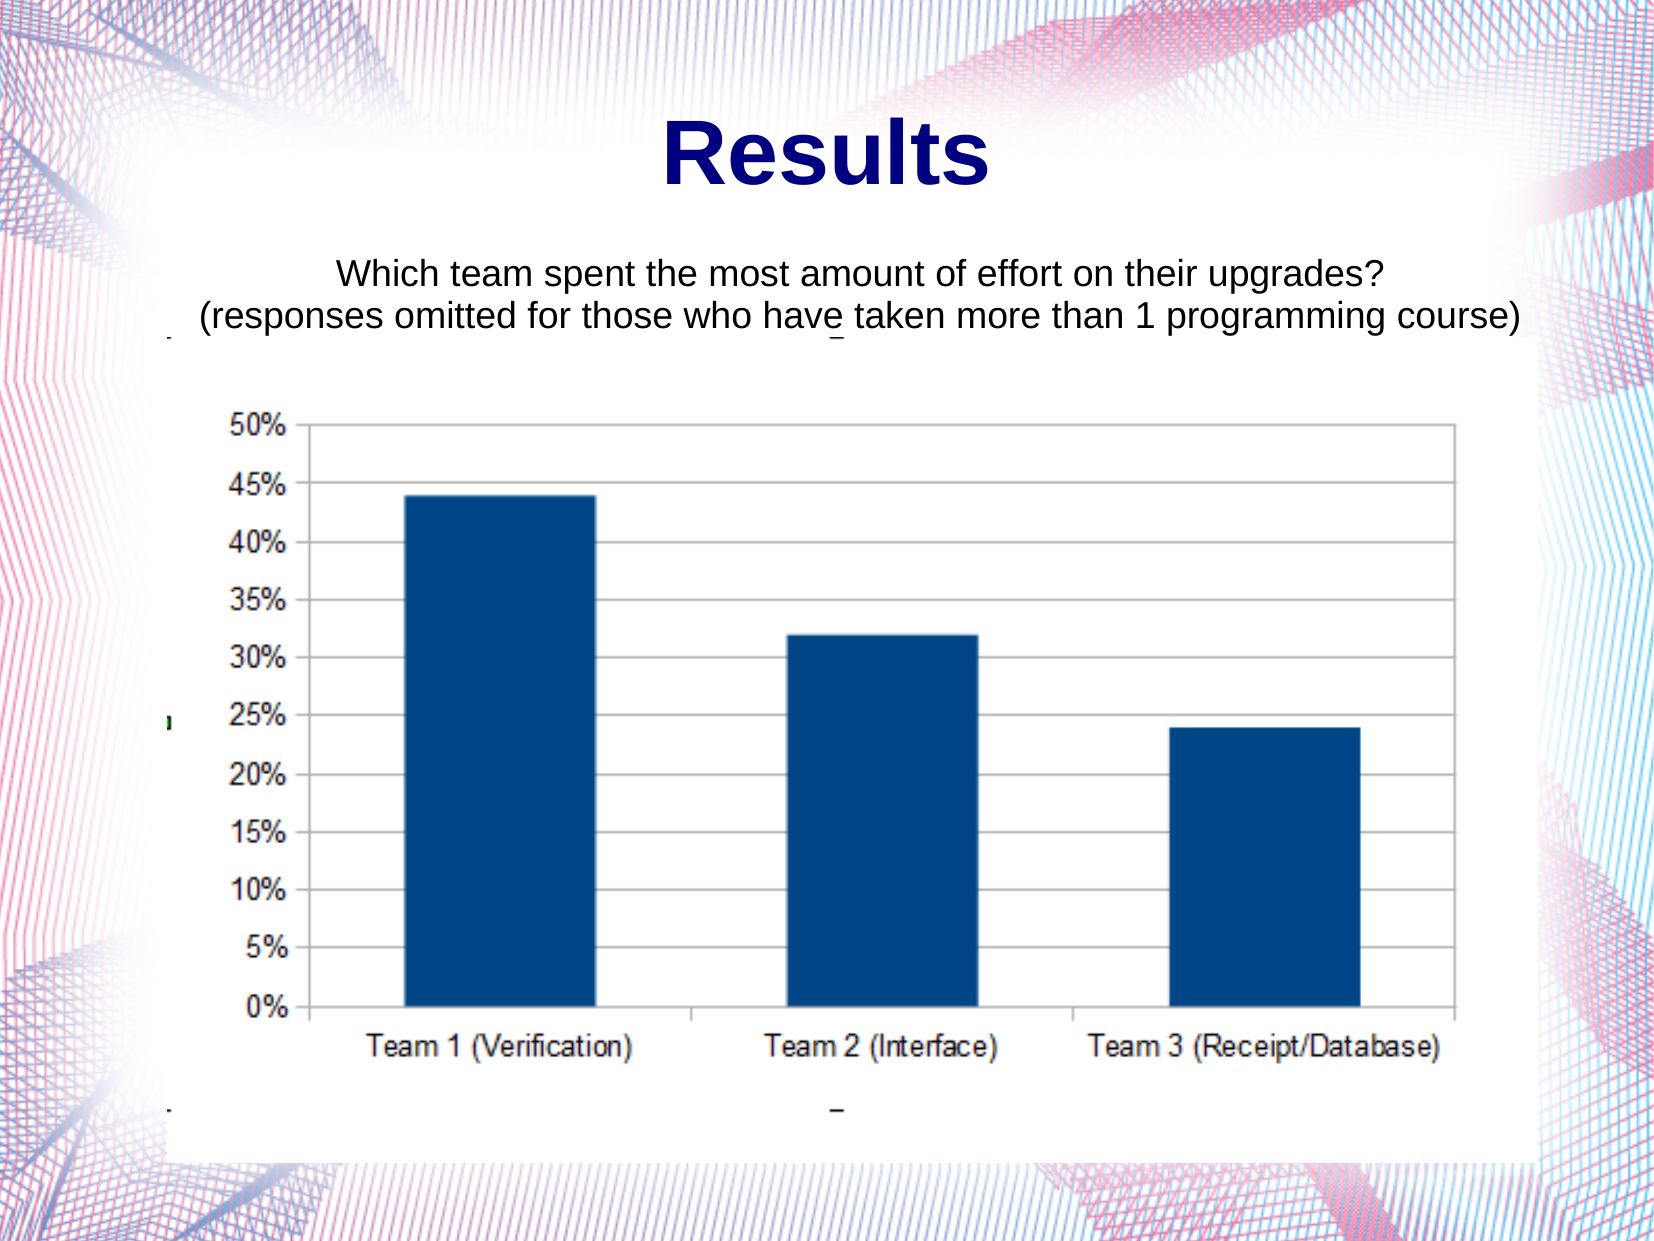

# Results
Which team spent the most amount of effort on their upgrades?
(responses omitted for those who have taken more than 1 programming course)